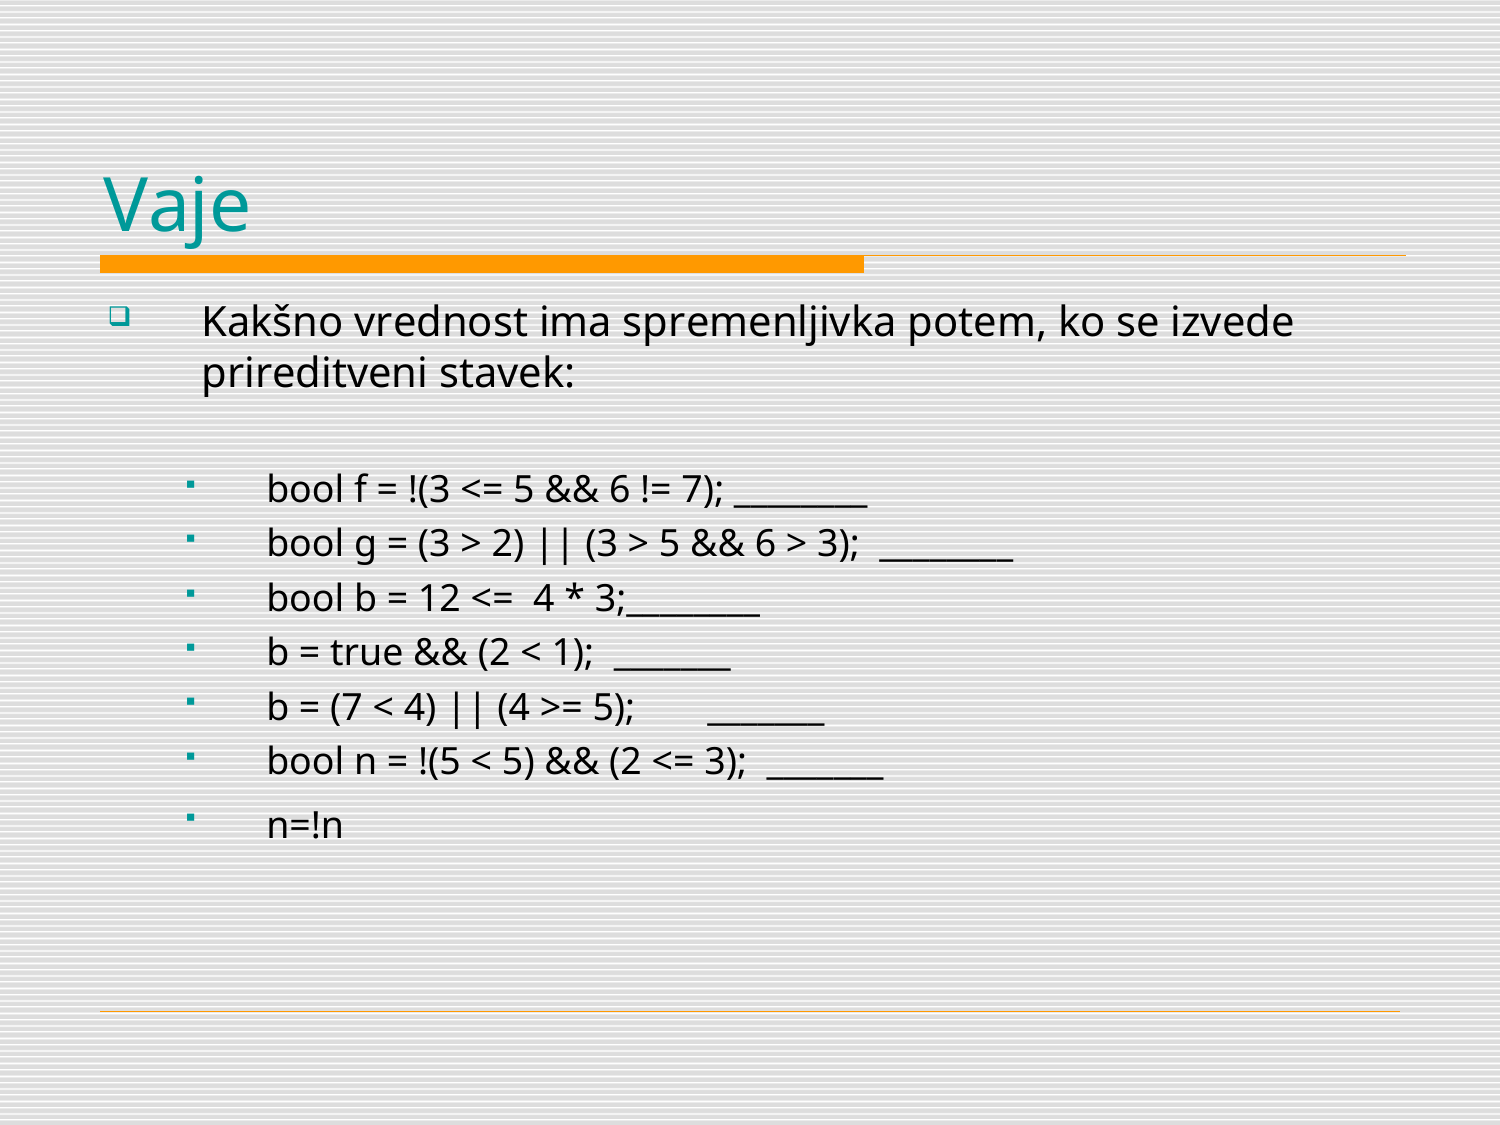

# Vaje
Kakšno vrednost ima spremenljivka potem, ko se izvede prireditveni stavek:
bool f = !(3 <= 5 && 6 != 7); ________
bool g = (3 > 2) || (3 > 5 && 6 > 3); ________
bool b = 12 <= 4 * 3;________
b = true && (2 < 1); _______
b = (7 < 4) || (4 >= 5); 	_______
bool n = !(5 < 5) && (2 <= 3); _______
n=!n